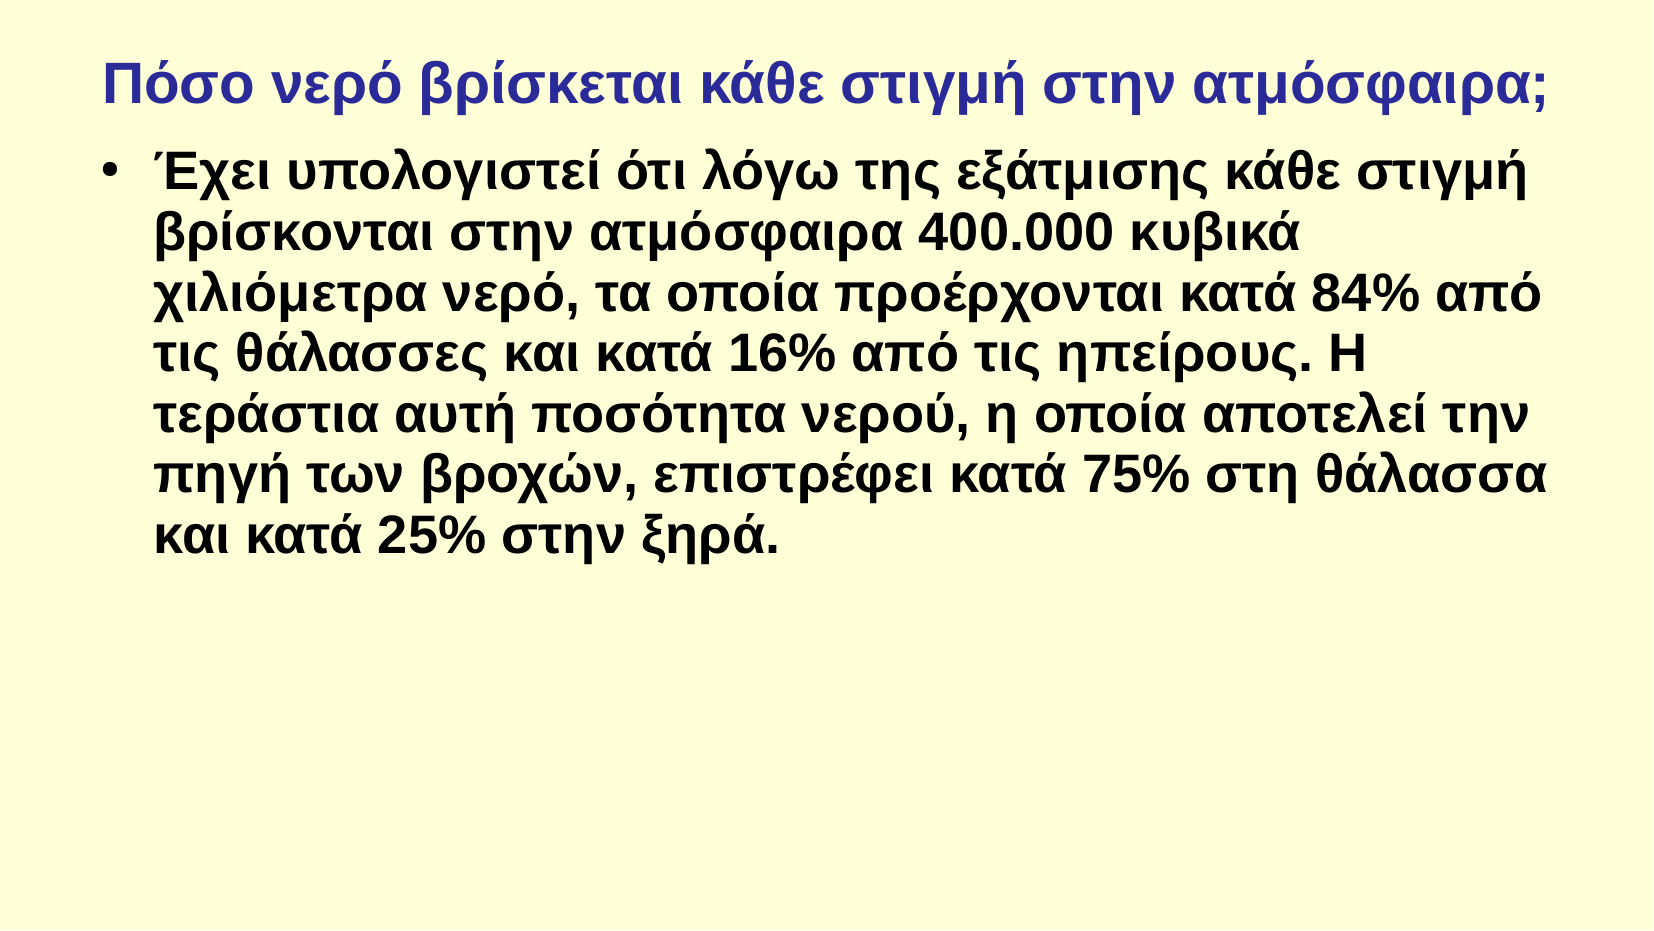

# Πόσο νερό βρίσκεται κάθε στιγμή στην ατμόσφαιρα;
Έχει υπολογιστεί ότι λόγω της εξάτμισης κάθε στιγμή βρίσκονται στην ατμόσφαιρα 400.000 κυβικά χιλιόμετρα νερό, τα οποία προέρχονται κατά 84% από τις θάλασσες και κατά 16% από τις ηπείρους. Η τεράστια αυτή ποσότητα νερού, η οποία αποτελεί την πηγή των βροχών, επιστρέφει κατά 75% στη θάλασσα και κατά 25% στην ξηρά.